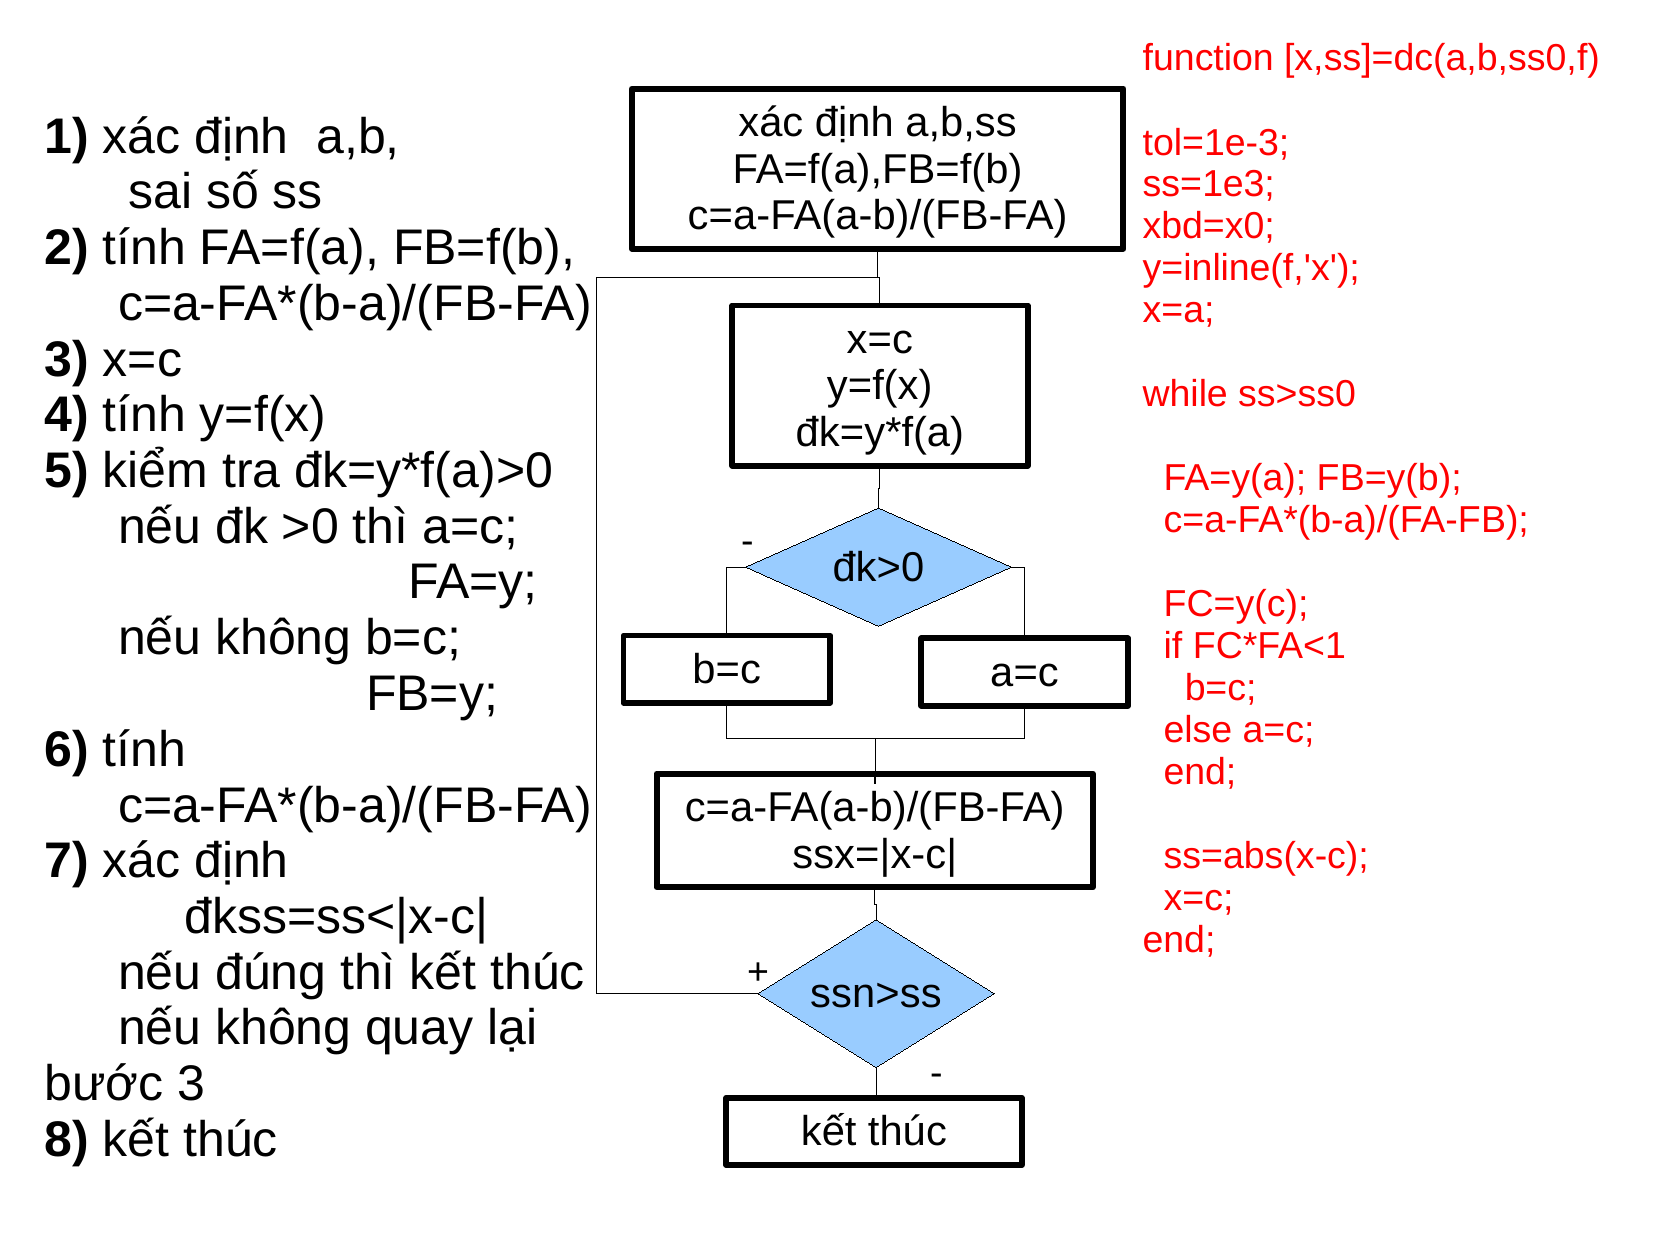

function [x,ss]=dc(a,b,ss0,f)
tol=1e-3;
ss=1e3;
xbd=x0;
y=inline(f,'x');
x=a;
while ss>ss0
 FA=y(a); FB=y(b);
 c=a-FA*(b-a)/(FA-FB);
 FC=y(c);
 if FC*FA<1
 b=c;
 else a=c;
 end;
 ss=abs(x-c);
 x=c;
end;
xác định a,b,ss
FA=f(a),FB=f(b)
c=a-FA(a-b)/(FB-FA)
x=c
y=f(x)
đk=y*f(a)
+
đk>0
-
b=c
a=c
c=a-FA(a-b)/(FB-FA)
ssx=|x-c|
ssn>ss
+
-
kết thúc
1) xác định a,b,
 sai số ss
2) tính FA=f(a), FB=f(b),
	c=a-FA*(b-a)/(FB-FA)
3) x=c
4) tính y=f(x)
5) kiểm tra đk=y*f(a)>0
	nếu đk >0 thì a=c;
 FA=y;
	nếu không b=c;
 FB=y;
6) tính
	c=a-FA*(b-a)/(FB-FA)
7) xác định
 đkss=ss<|x-c|
	nếu đúng thì kết thúc
	nếu không quay lại bước 3
8) kết thúc